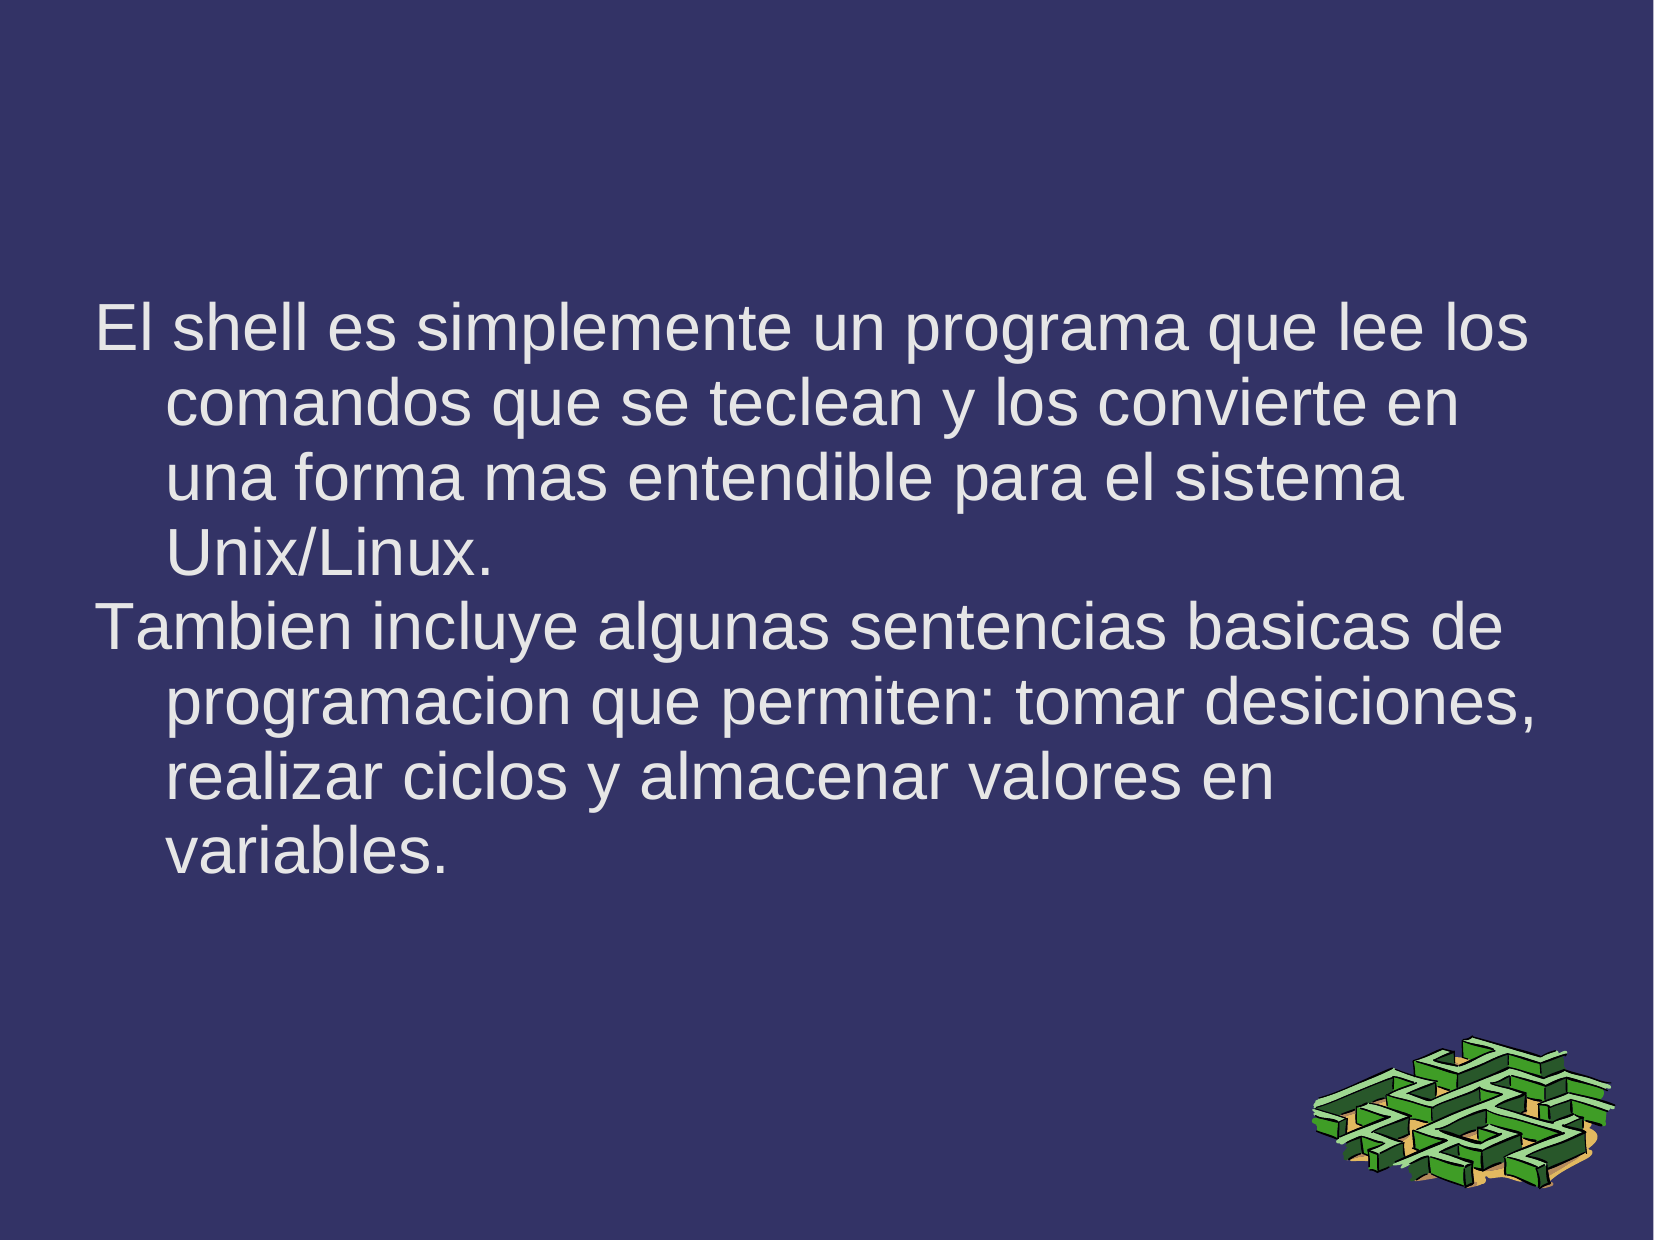

# El shell es simplemente un programa que lee los comandos que se teclean y los convierte en una forma mas entendible para el sistema Unix/Linux.
Tambien incluye algunas sentencias basicas de programacion que permiten: tomar desiciones, realizar ciclos y almacenar valores en variables.